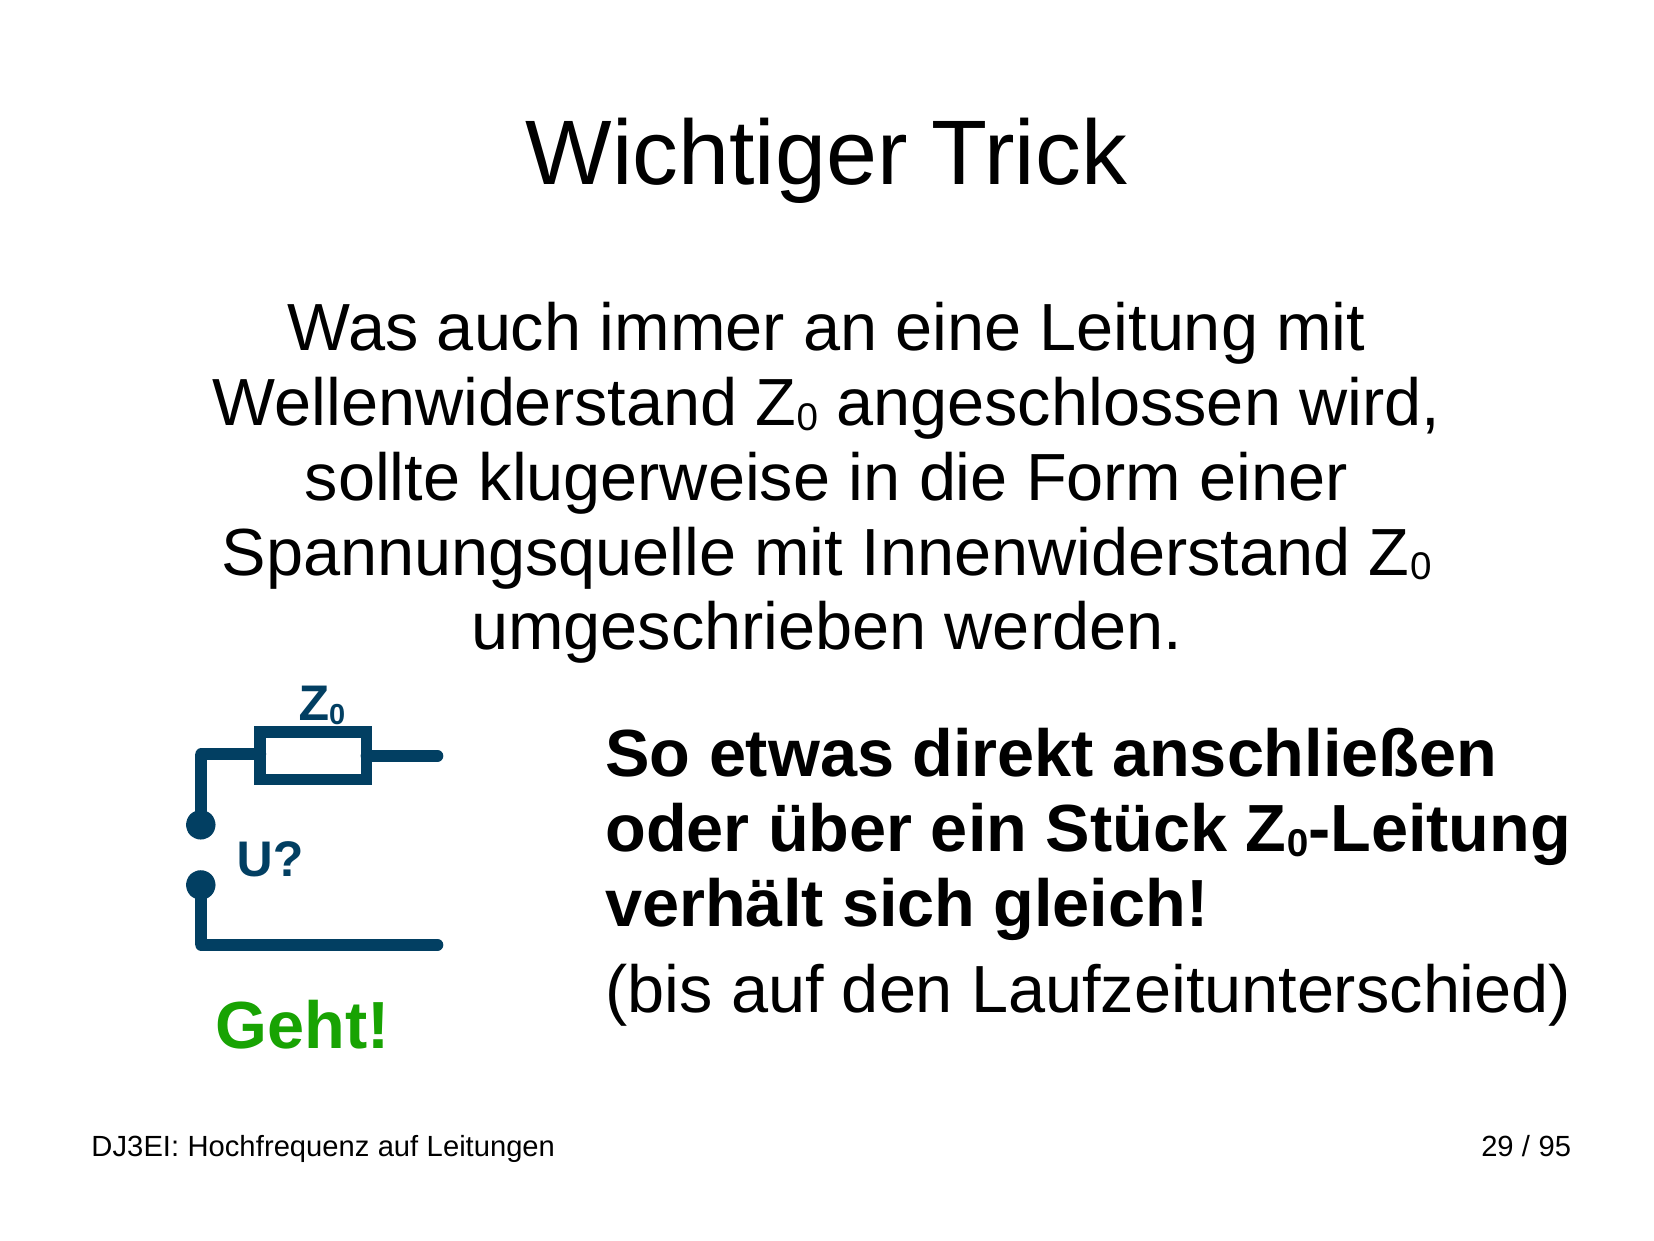

# Wichtiger Trick
Was auch immer an eine Leitung mit Wellenwiderstand Z0 angeschlossen wird,
sollte klugerweise in die Form einer Spannungsquelle mit Innenwiderstand Z0 umgeschrieben werden.
Z0
So etwas direkt anschließen
oder über ein Stück Z0-Leitung verhält sich gleich!
(bis auf den Laufzeitunterschied)
U?
Geht!